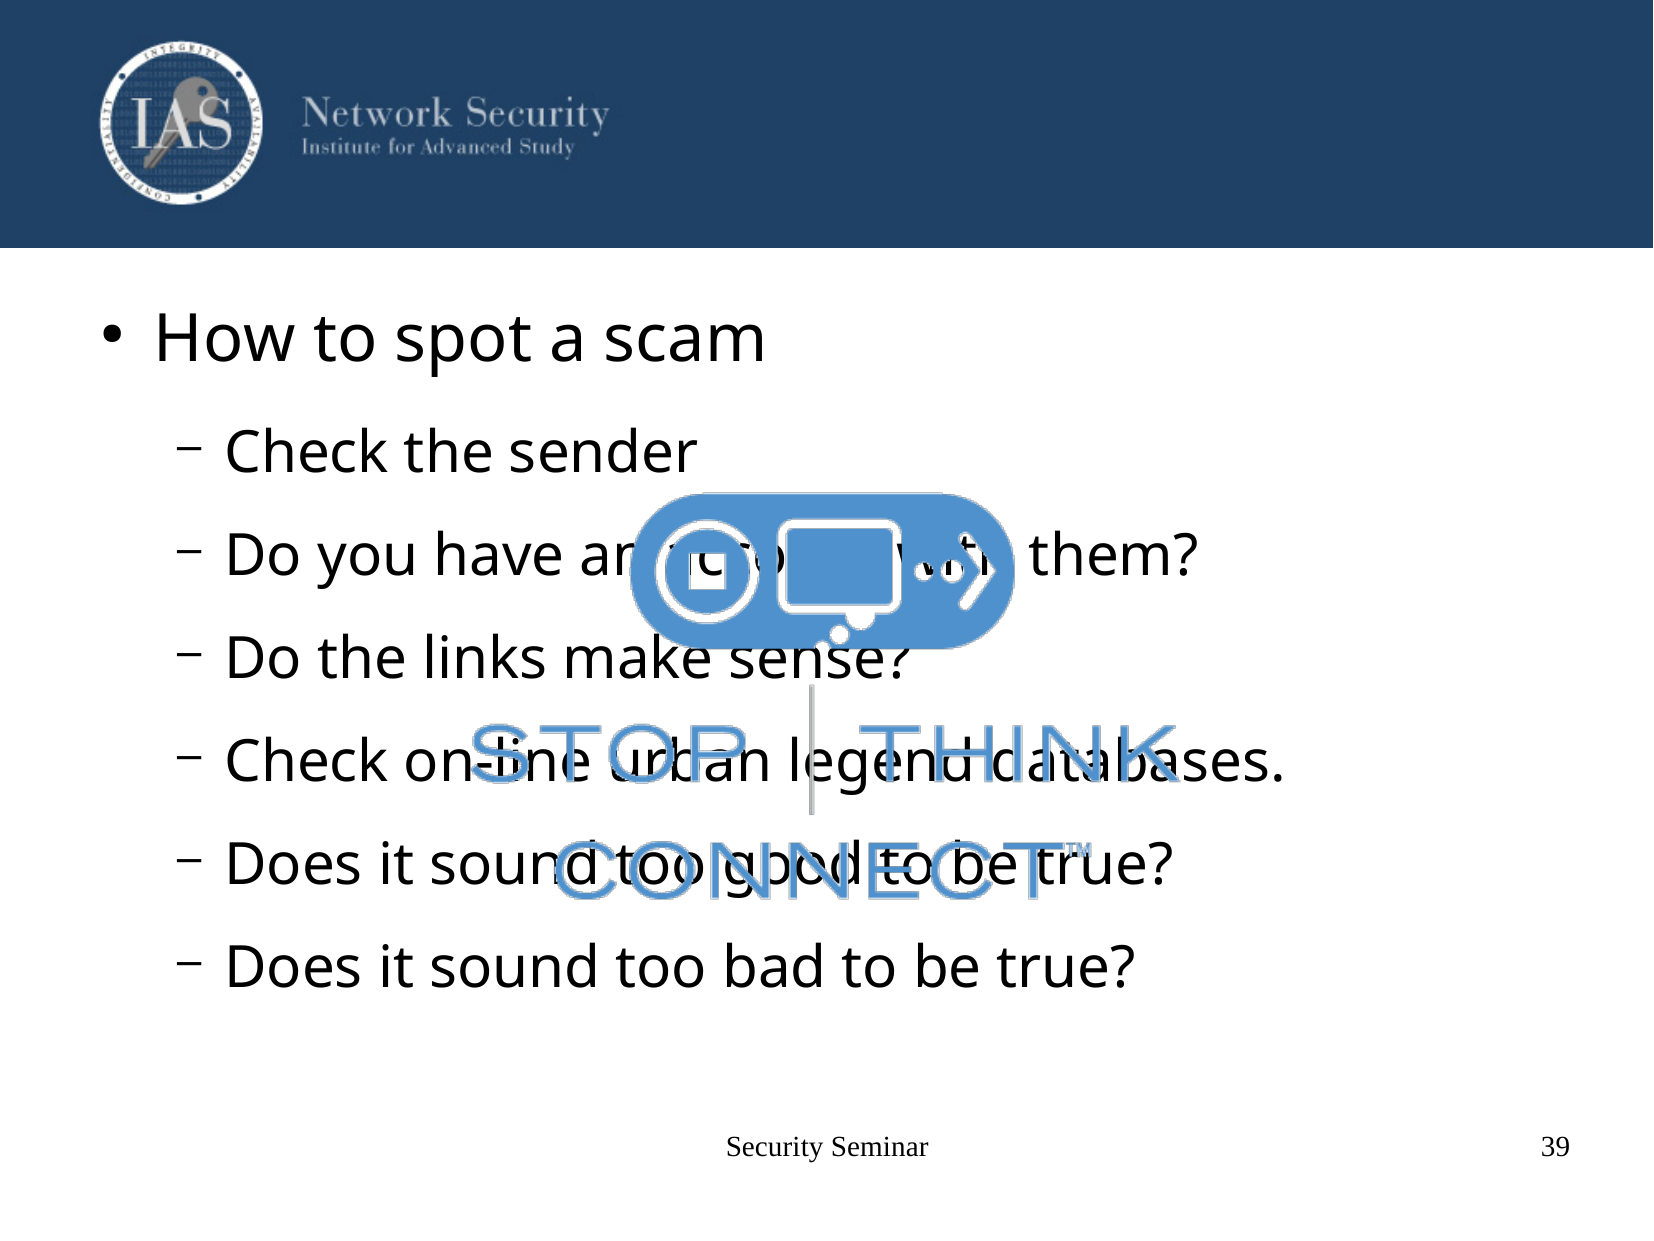

#
How to spot a scam
Check the sender
Do you have an account with them?
Do the links make sense?
Check on-line urban legend databases.
Does it sound too good to be true?
Does it sound too bad to be true?
Security Seminar
39